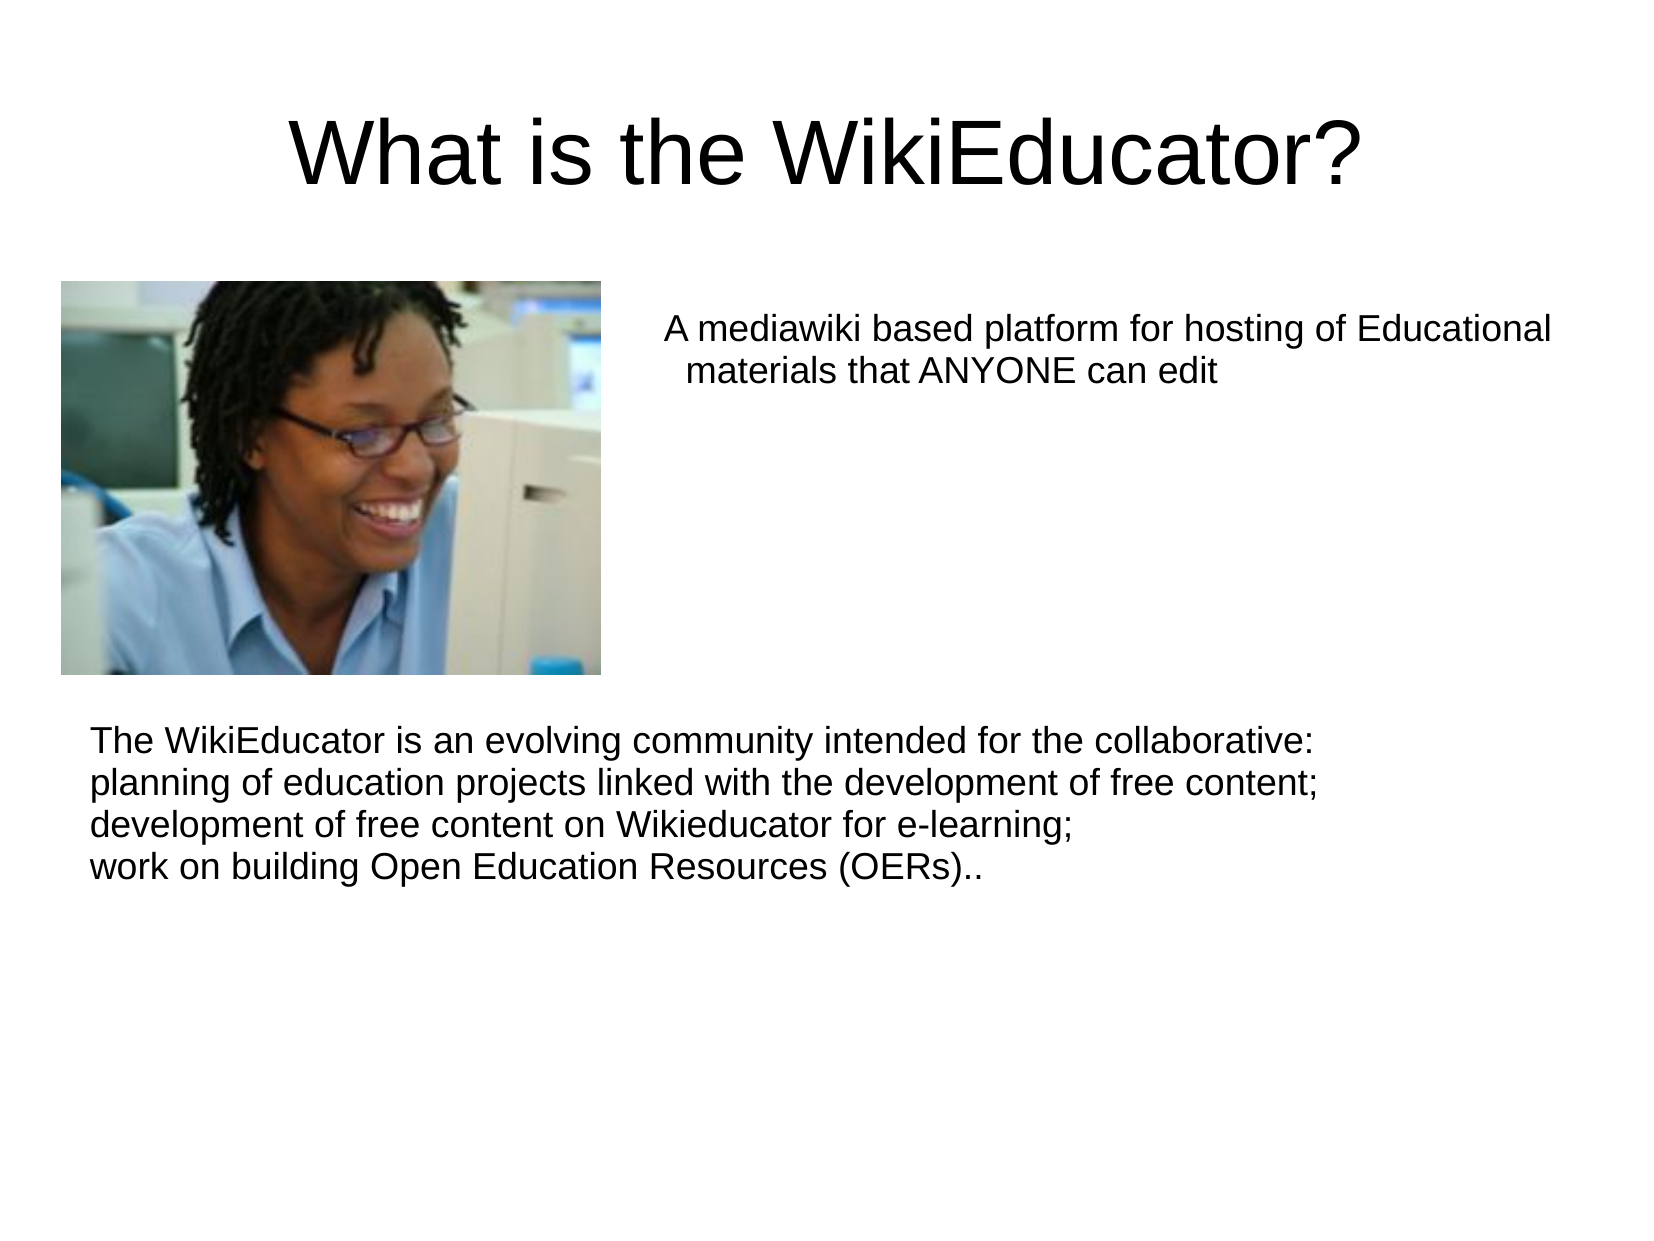

# What is the WikiEducator?
 A mediawiki based platform for hosting of Educational materials that ANYONE can edit
The WikiEducator is an evolving community intended for the collaborative:
planning of education projects linked with the development of free content;
development of free content on Wikieducator for e-learning;
work on building Open Education Resources (OERs)..